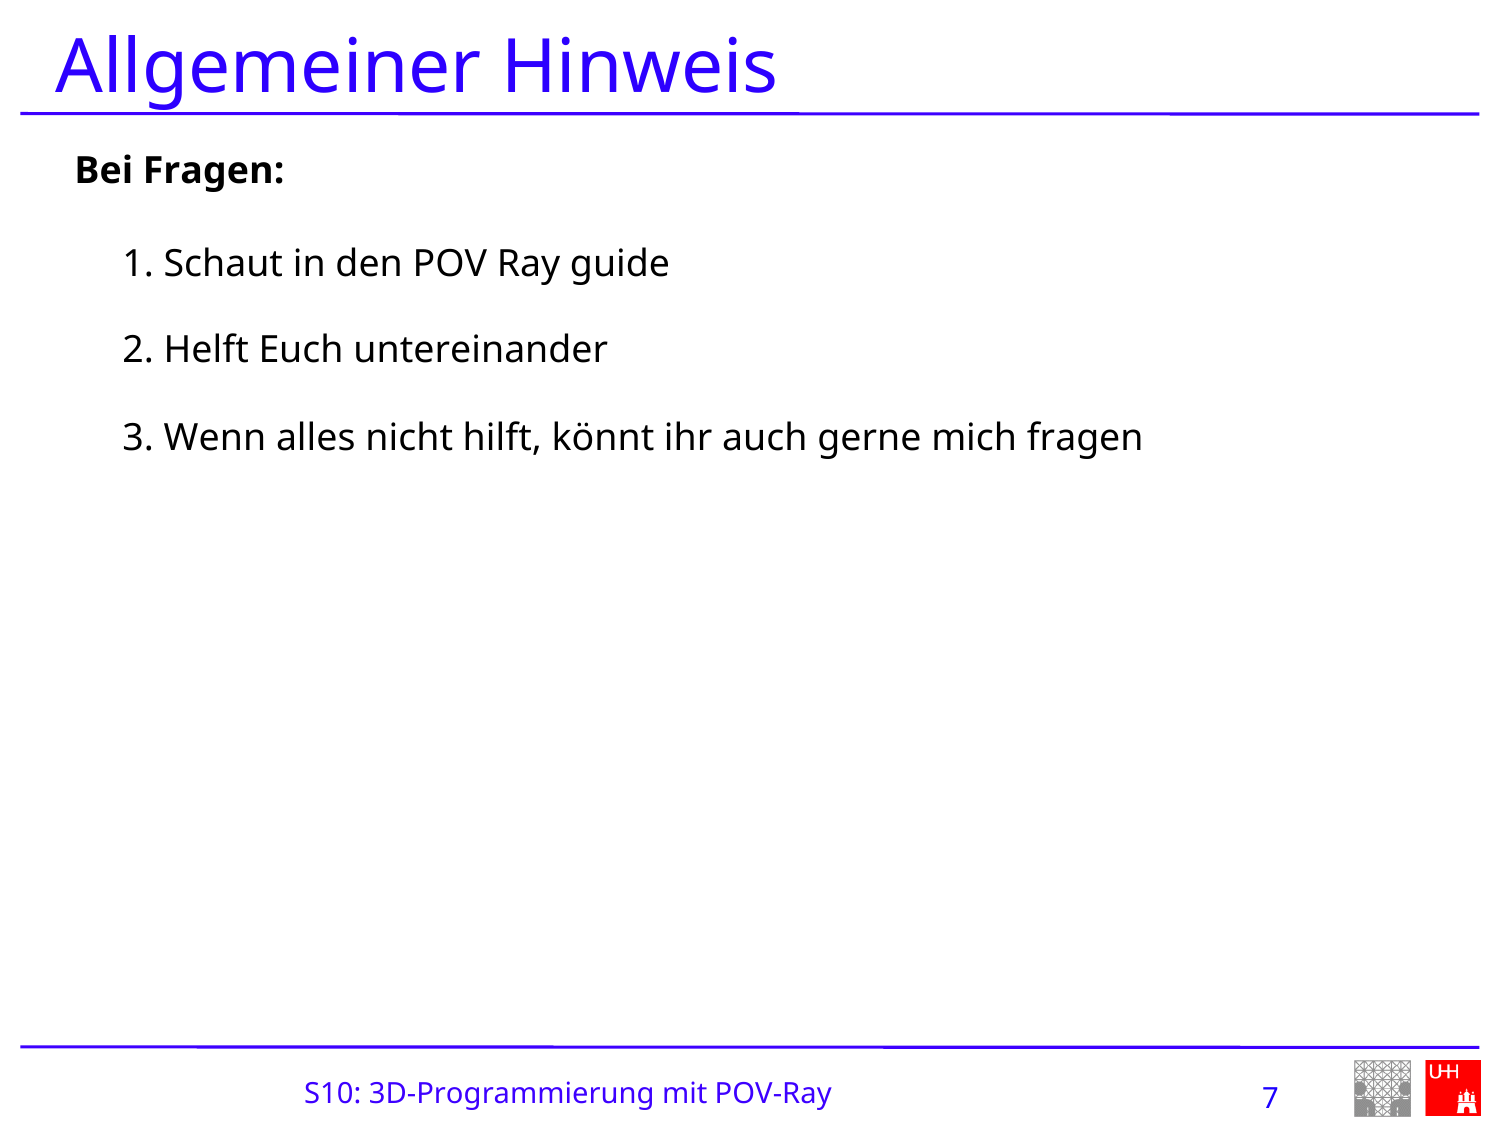

# Allgemeiner Hinweis
Bei Fragen:
1. Schaut in den POV Ray guide
2. Helft Euch untereinander
3. Wenn alles nicht hilft, könnt ihr auch gerne mich fragen
7